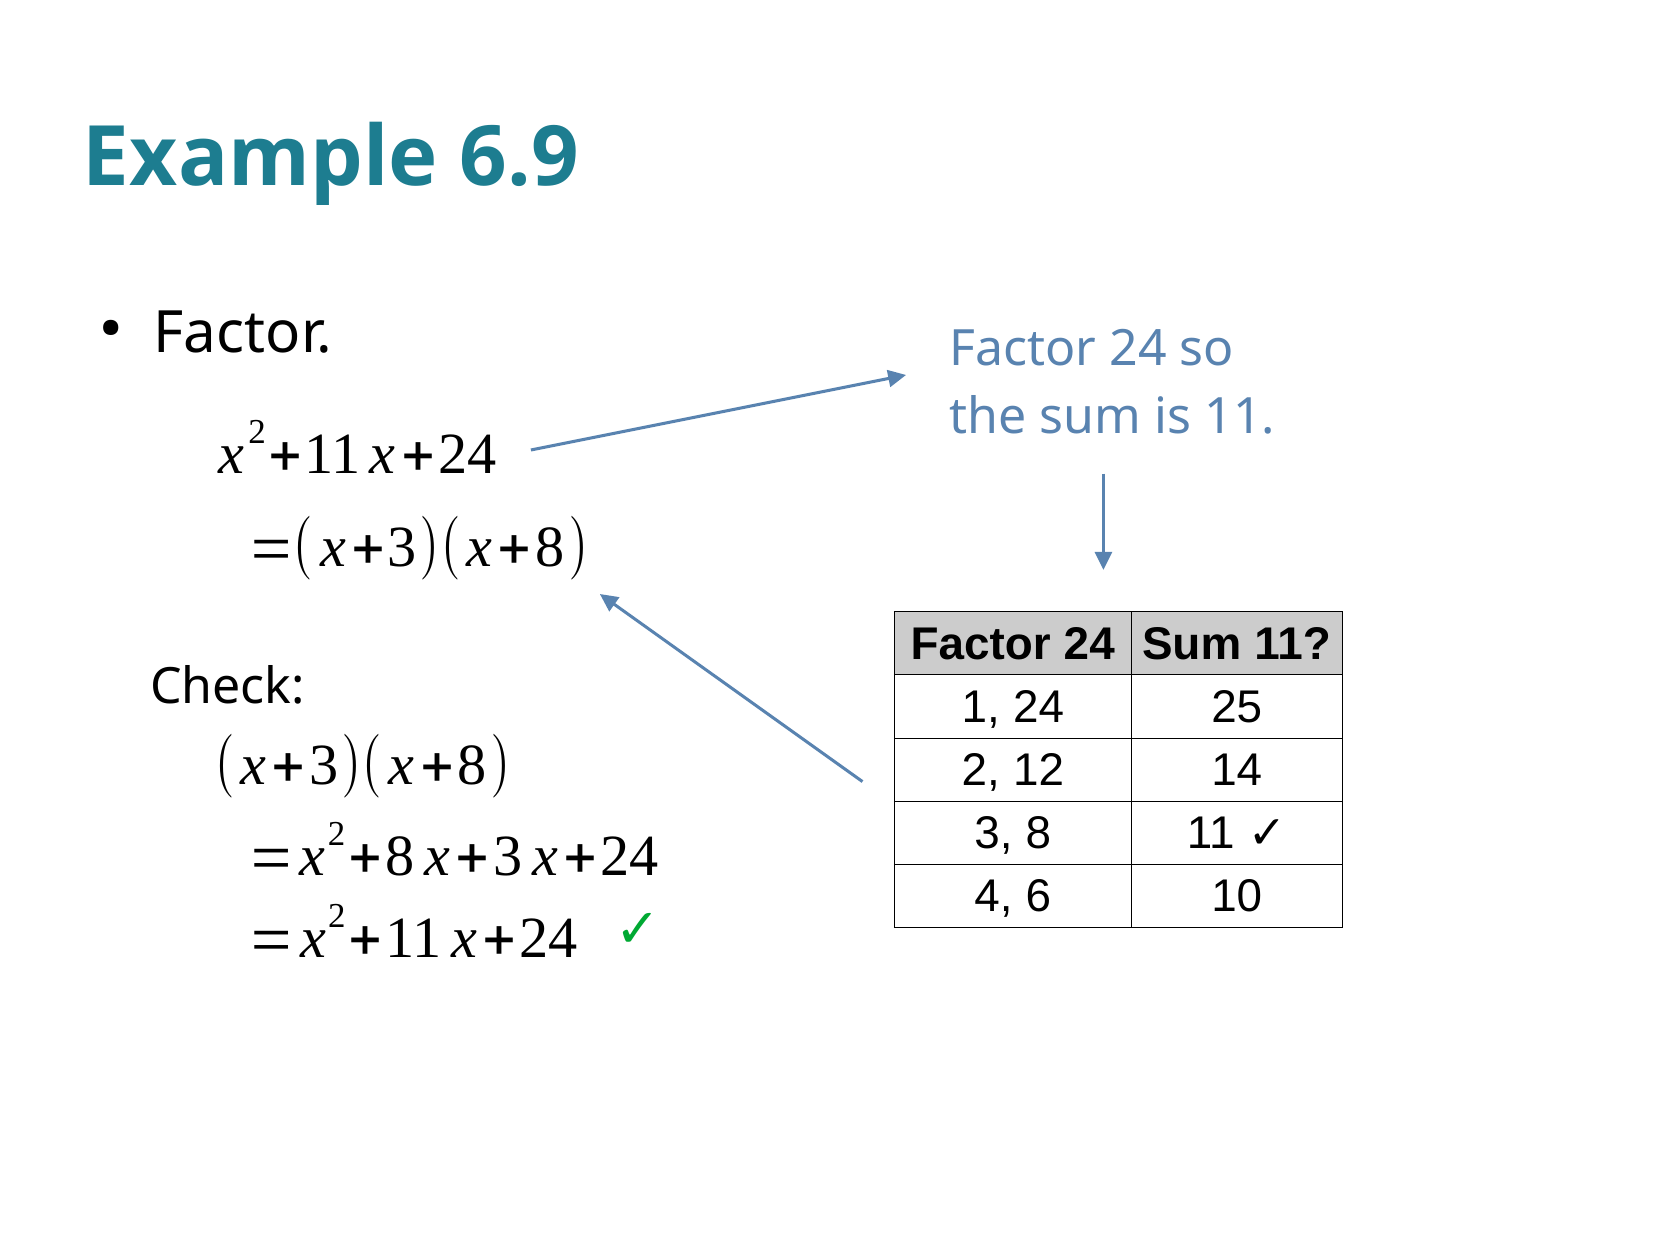

# Example 6.9
Factor.
Factor 24 so the sum is 11.
| Factor 24 | Sum 11? |
| --- | --- |
| 1, 24 | 25 |
| 2, 12 | 14 |
| 3, 8 | 11 ✓ |
| 4, 6 | 10 |
Check:
✓